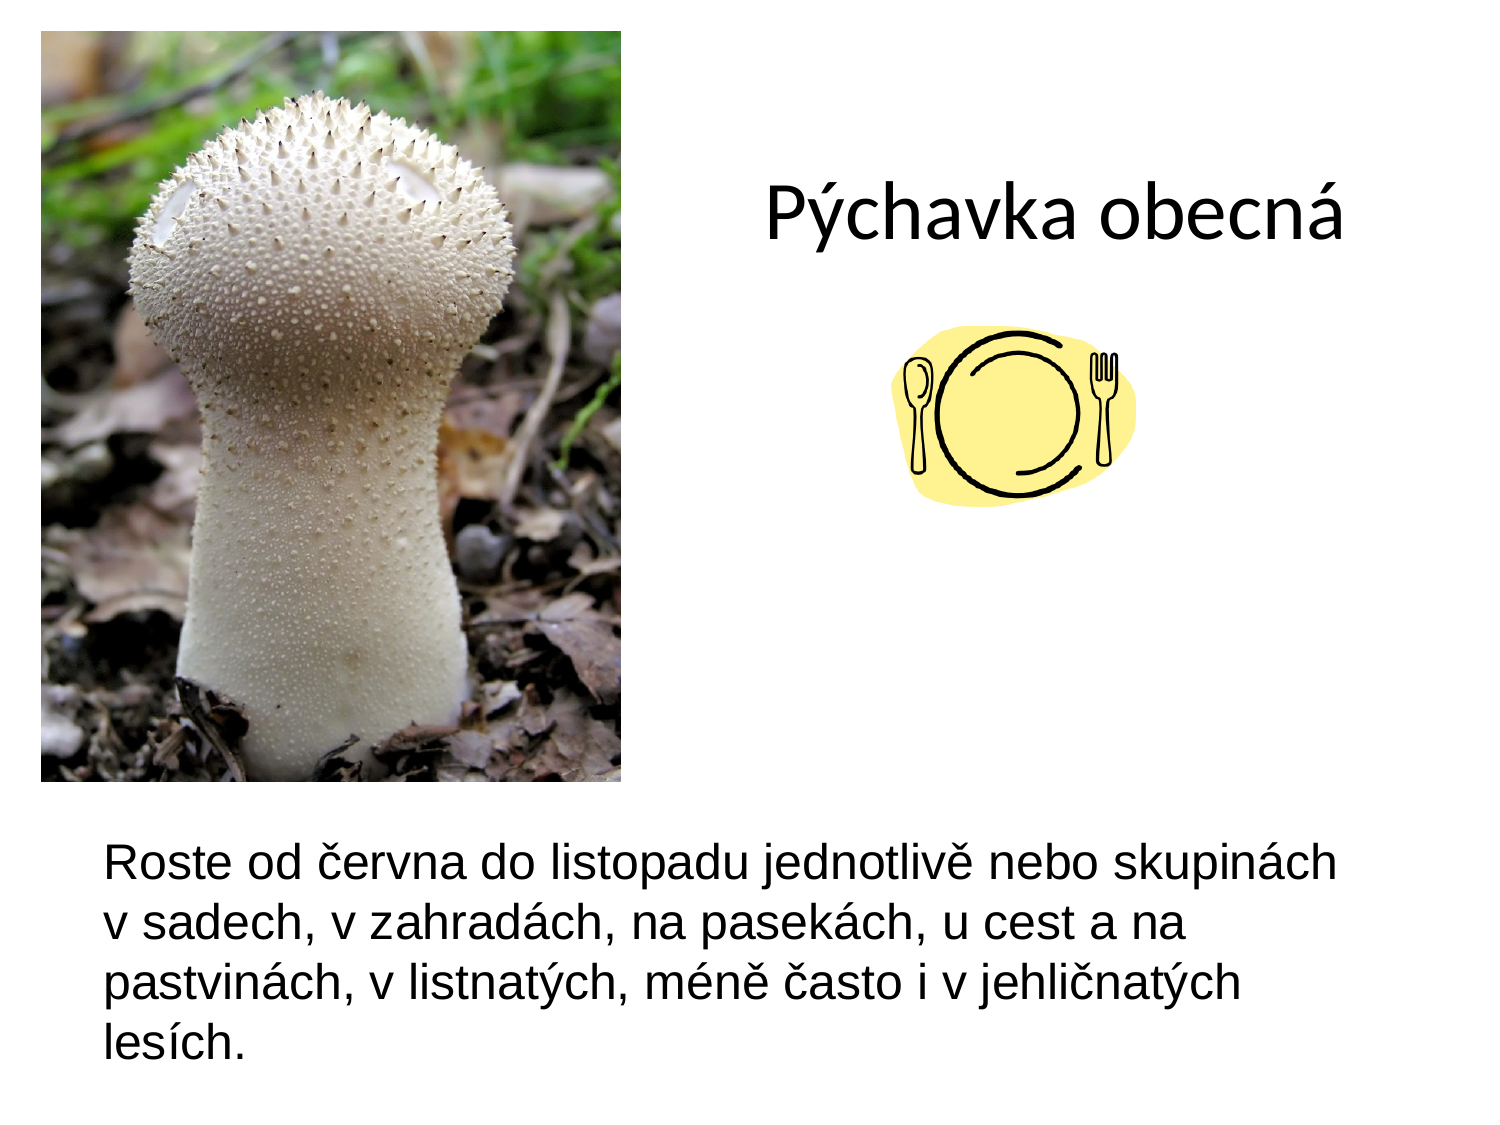

Pýchavka obecná
Roste od června do listopadu jednotlivě nebo skupinách v sadech, v zahradách, na pasekách, u cest a na pastvinách, v listnatých, méně často i v jehličnatých lesích.